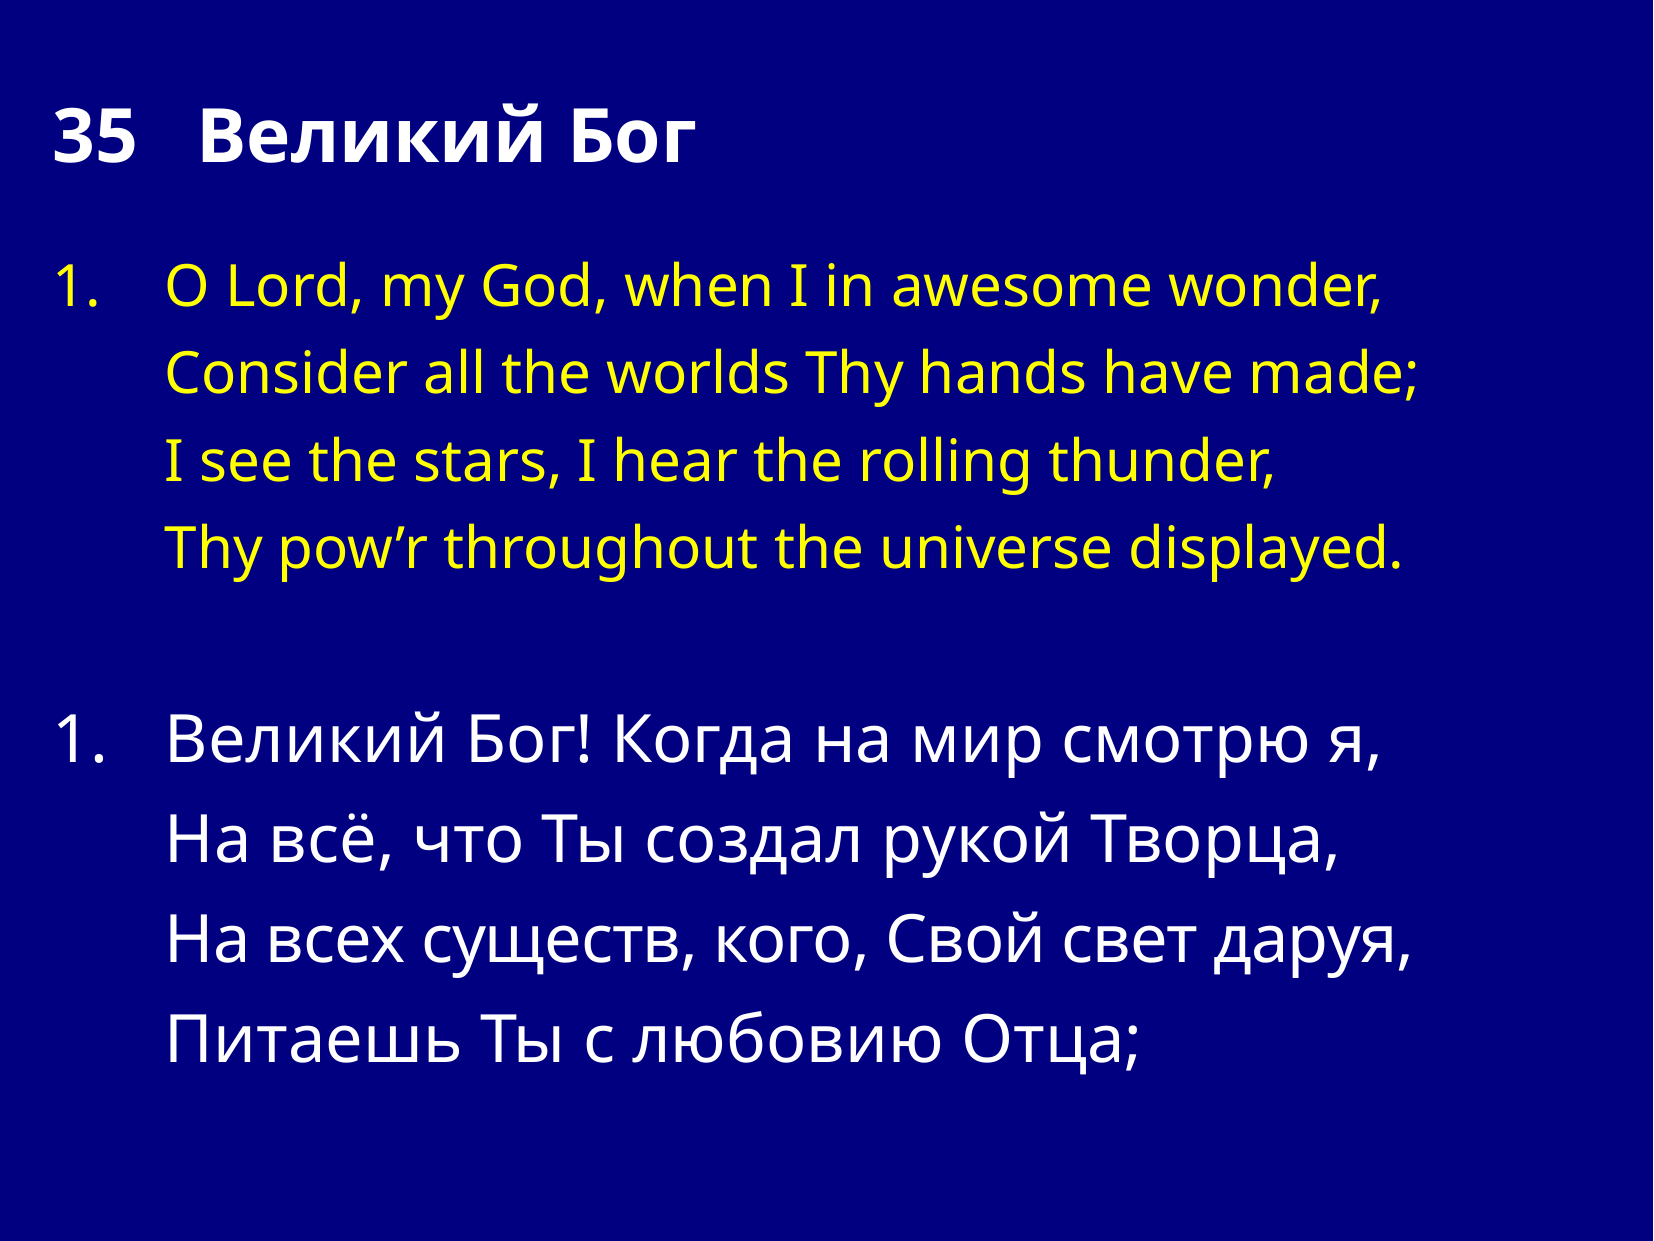

35 Великий Бог
1.	O Lord, my God, when I in awesome wonder,
	Consider all the worlds Thy hands have made;
	I see the stars, I hear the rolling thunder,
	Thy pow’r throughout the universe displayed.
1.	Великий Бог! Когда на мир смотрю я,
	На всё, что Ты создал рукой Творца,
	На всех существ, кого, Свой свет даруя,
	Питаешь Ты с любовию Отца;